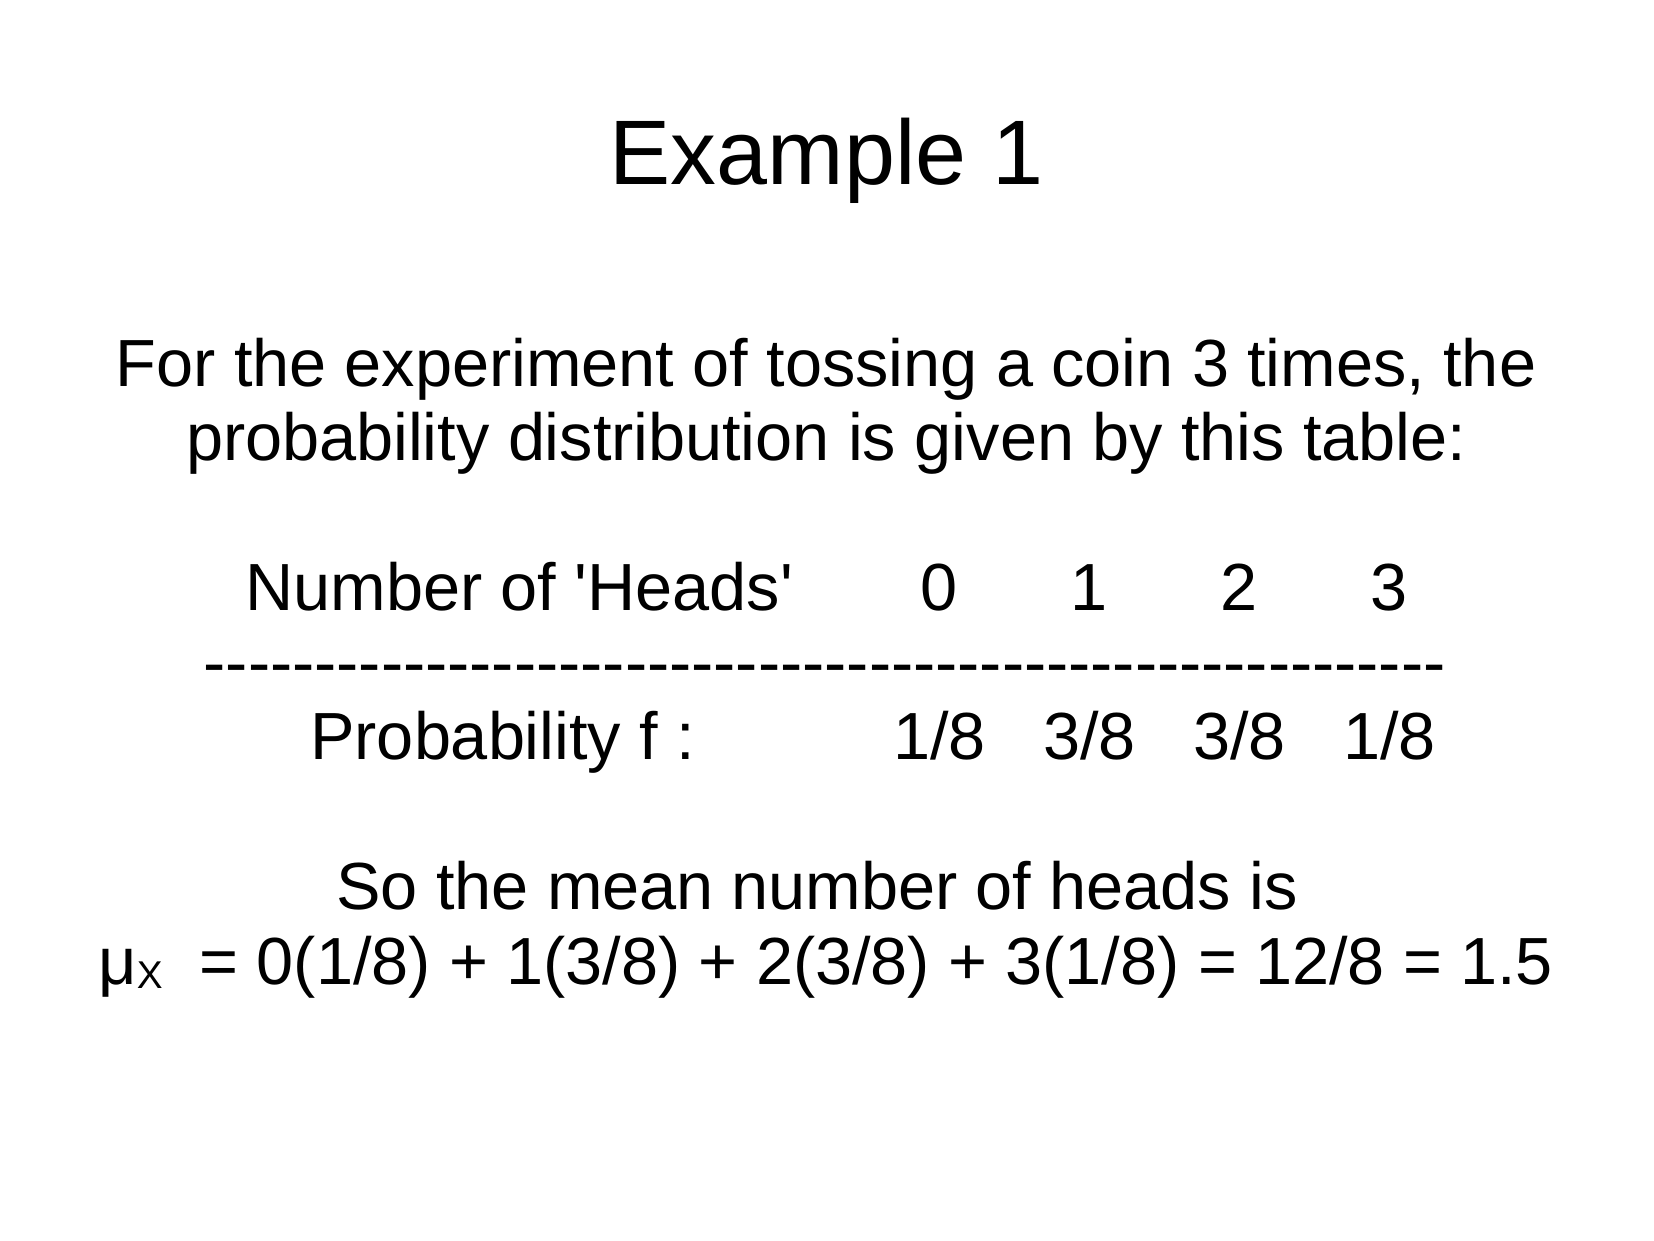

# Example 1
For the experiment of tossing a coin 3 times, the probability distribution is given by this table:
Number of 'Heads'		0		1		2		3
--------------------------------------------------------
 Probability f : 	1/8	3/8	3/8	1/8
So the mean number of heads is
μX = 0(1/8) + 1(3/8) + 2(3/8) + 3(1/8) = 12/8 = 1.5